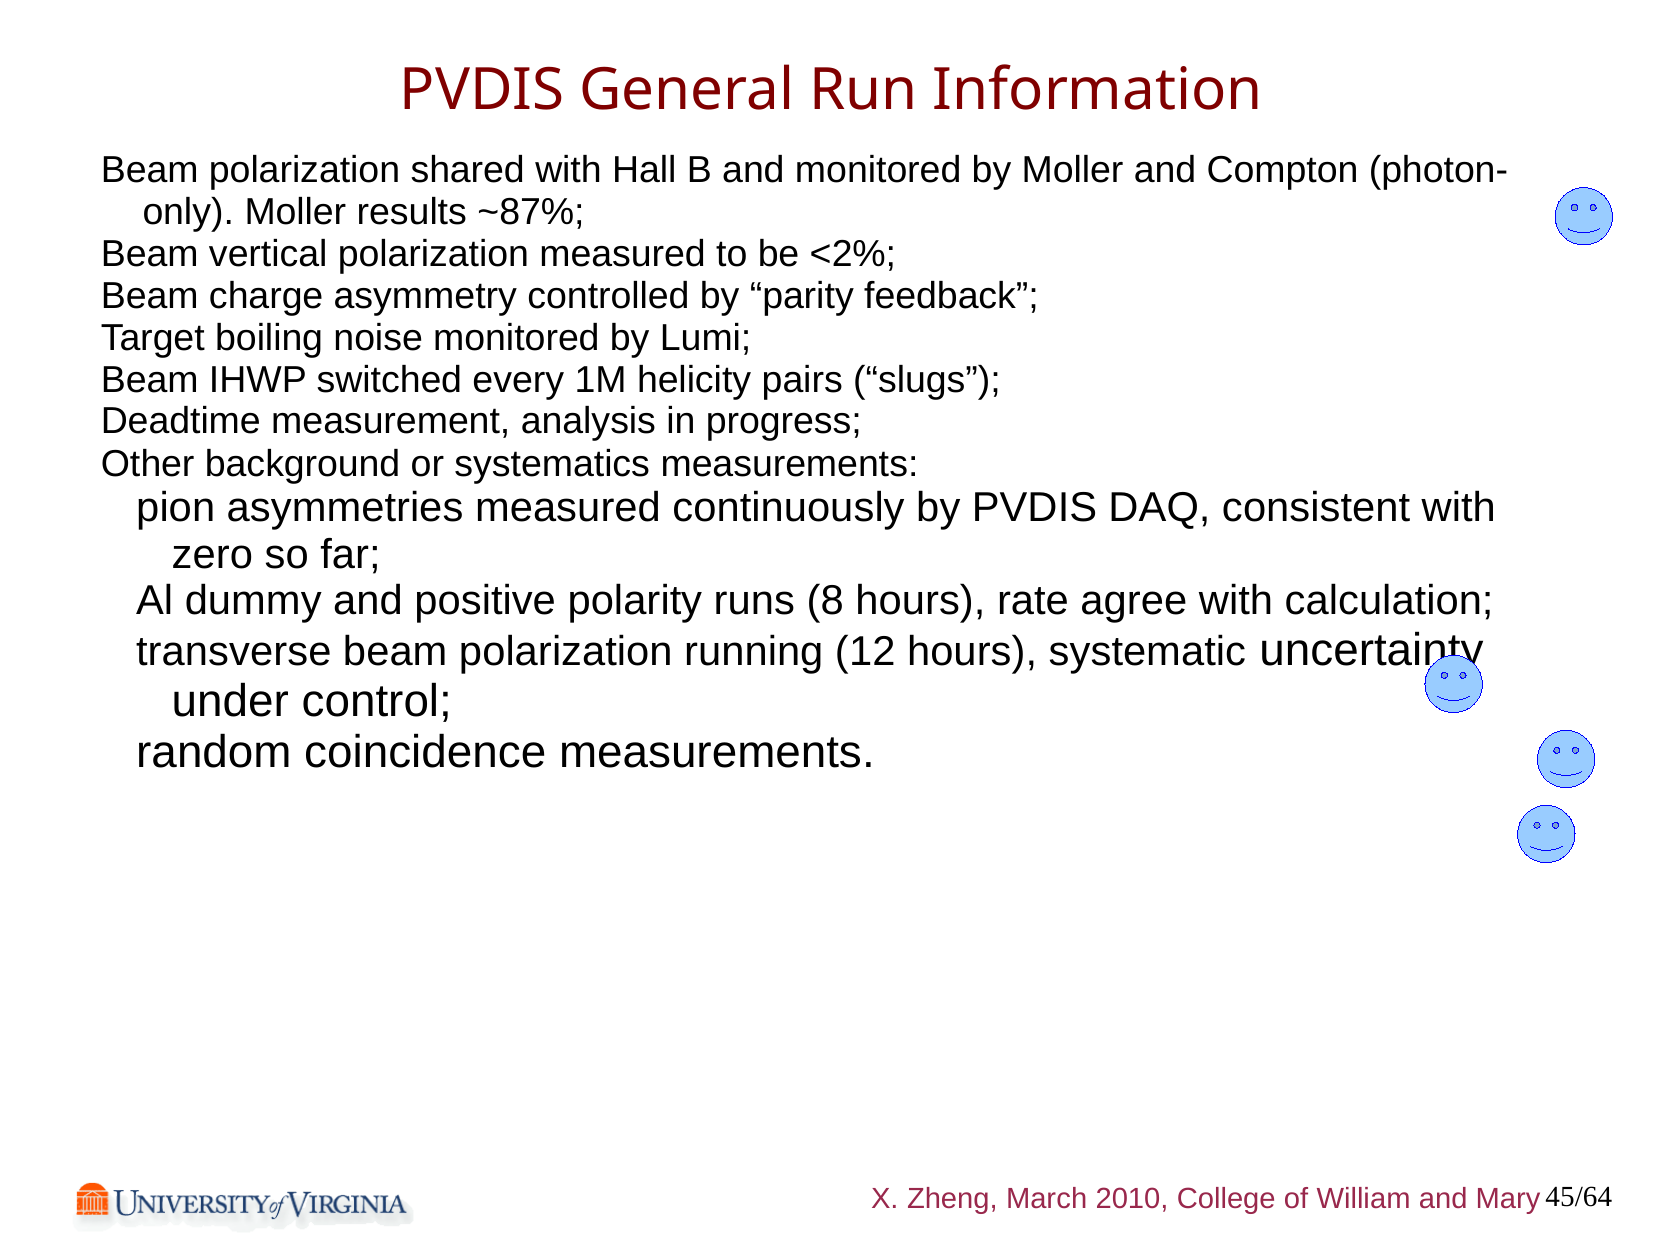

# PVDIS General Run Information
Beam polarization shared with Hall B and monitored by Moller and Compton (photon-only). Moller results ~87%;
Beam vertical polarization measured to be <2%;
Beam charge asymmetry controlled by “parity feedback”;
Target boiling noise monitored by Lumi;
Beam IHWP switched every 1M helicity pairs (“slugs”);
Deadtime measurement, analysis in progress;
Other background or systematics measurements:
pion asymmetries measured continuously by PVDIS DAQ, consistent with zero so far;
Al dummy and positive polarity runs (8 hours), rate agree with calculation;
transverse beam polarization running (12 hours), systematic uncertainty under control;
random coincidence measurements.